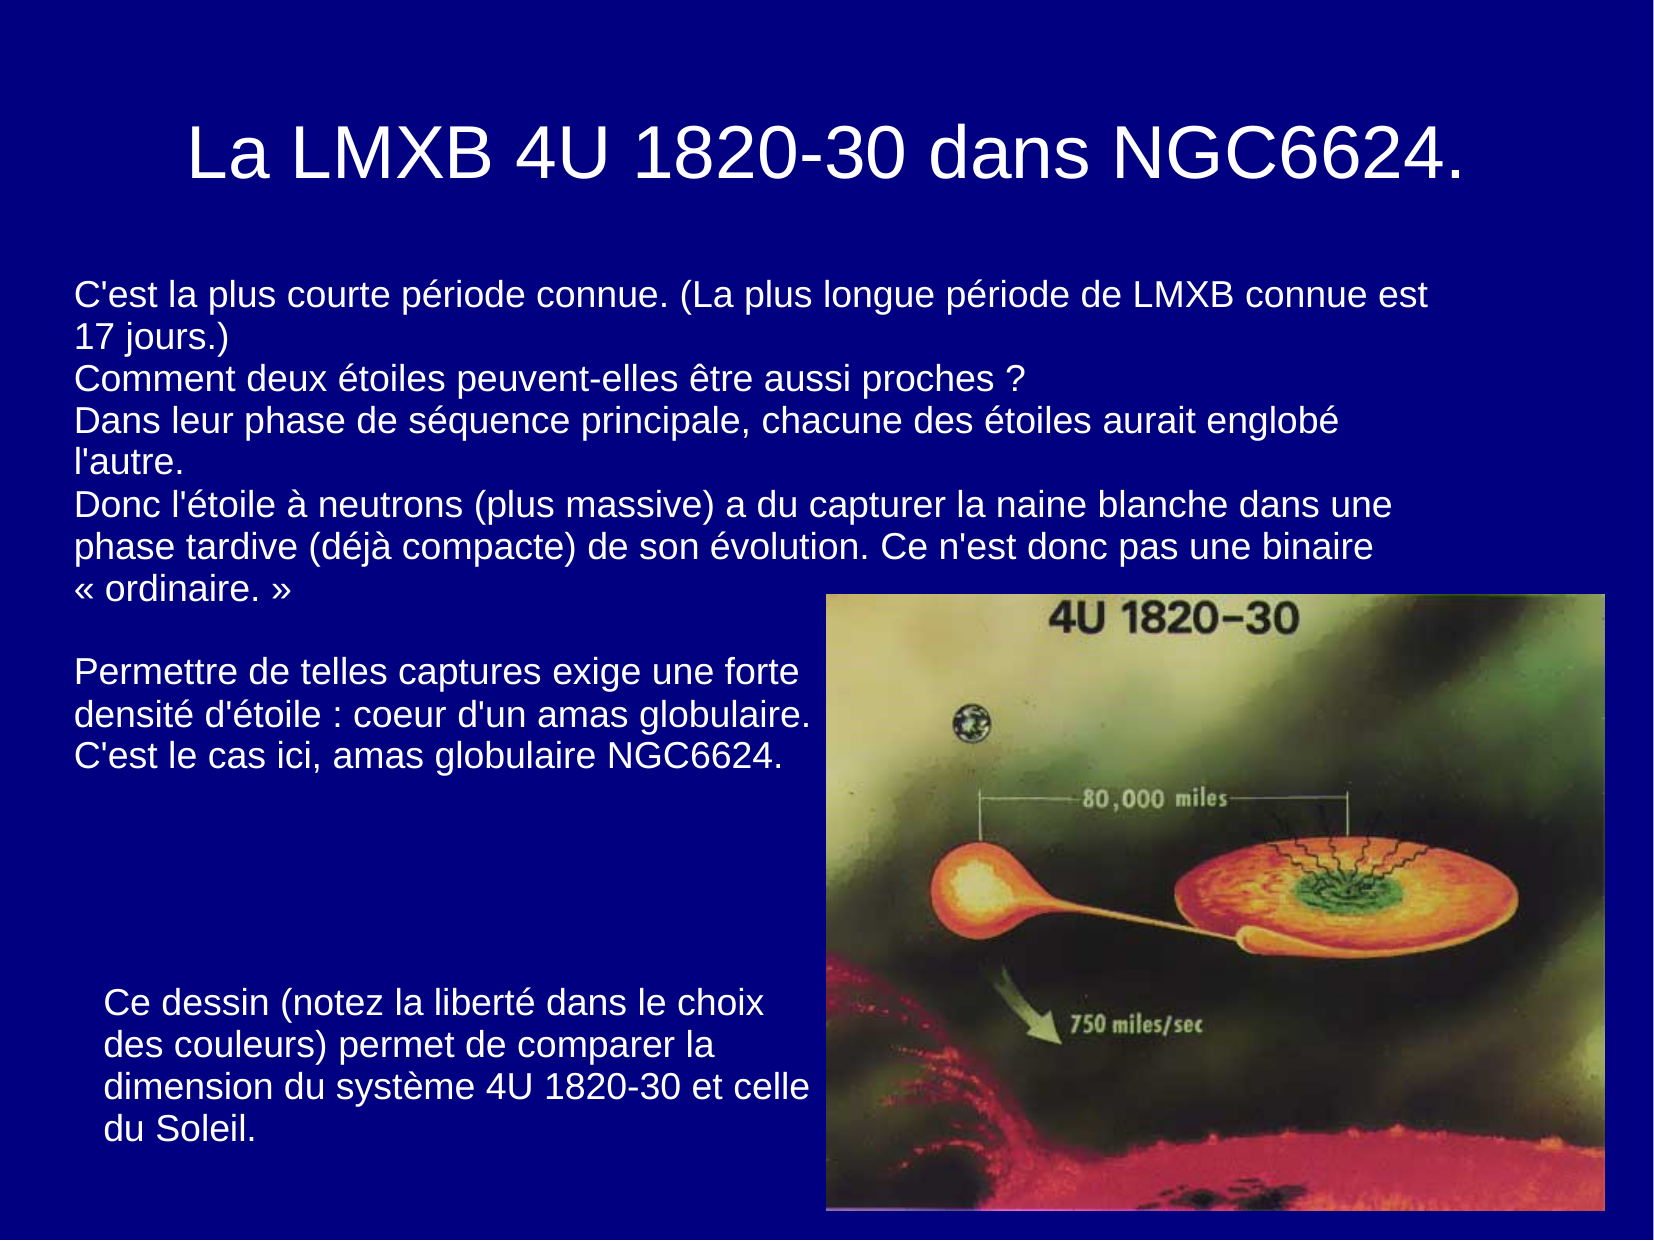

# La LMXB 4U 1820-30 dans NGC6624.
C'est la plus courte période connue. (La plus longue période de LMXB connue est 17 jours.)
Comment deux étoiles peuvent-elles être aussi proches ?
Dans leur phase de séquence principale, chacune des étoiles aurait englobé l'autre.
Donc l'étoile à neutrons (plus massive) a du capturer la naine blanche dans une phase tardive (déjà compacte) de son évolution. Ce n'est donc pas une binaire « ordinaire. »
Permettre de telles captures exige une forte
densité d'étoile : coeur d'un amas globulaire.
C'est le cas ici, amas globulaire NGC6624.
Ce dessin (notez la liberté dans le choix
des couleurs) permet de comparer la
dimension du système 4U 1820-30 et celle
du Soleil.